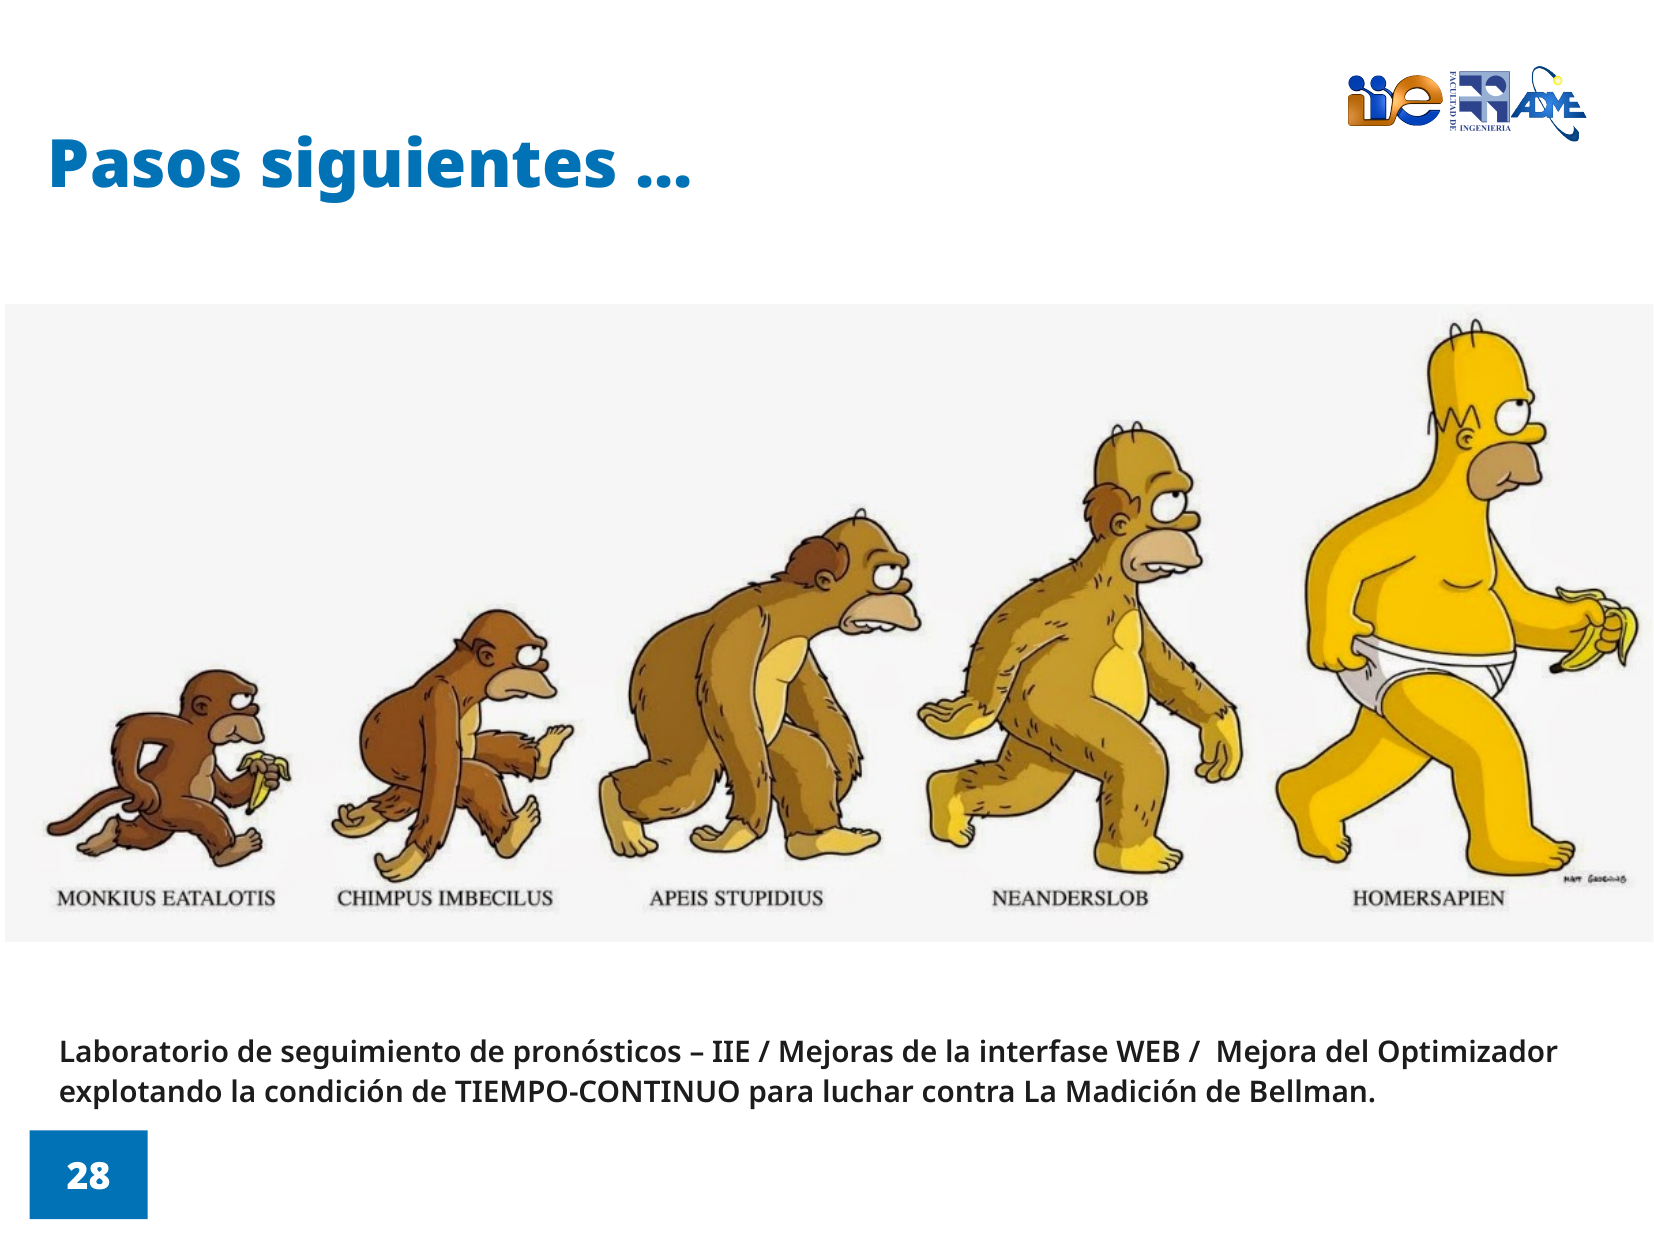

# Pasos siguientes ...
Laboratorio de seguimiento de pronósticos – IIE / Mejoras de la interfase WEB / Mejora del Optimizador explotando la condición de TIEMPO-CONTINUO para luchar contra La Madición de Bellman.